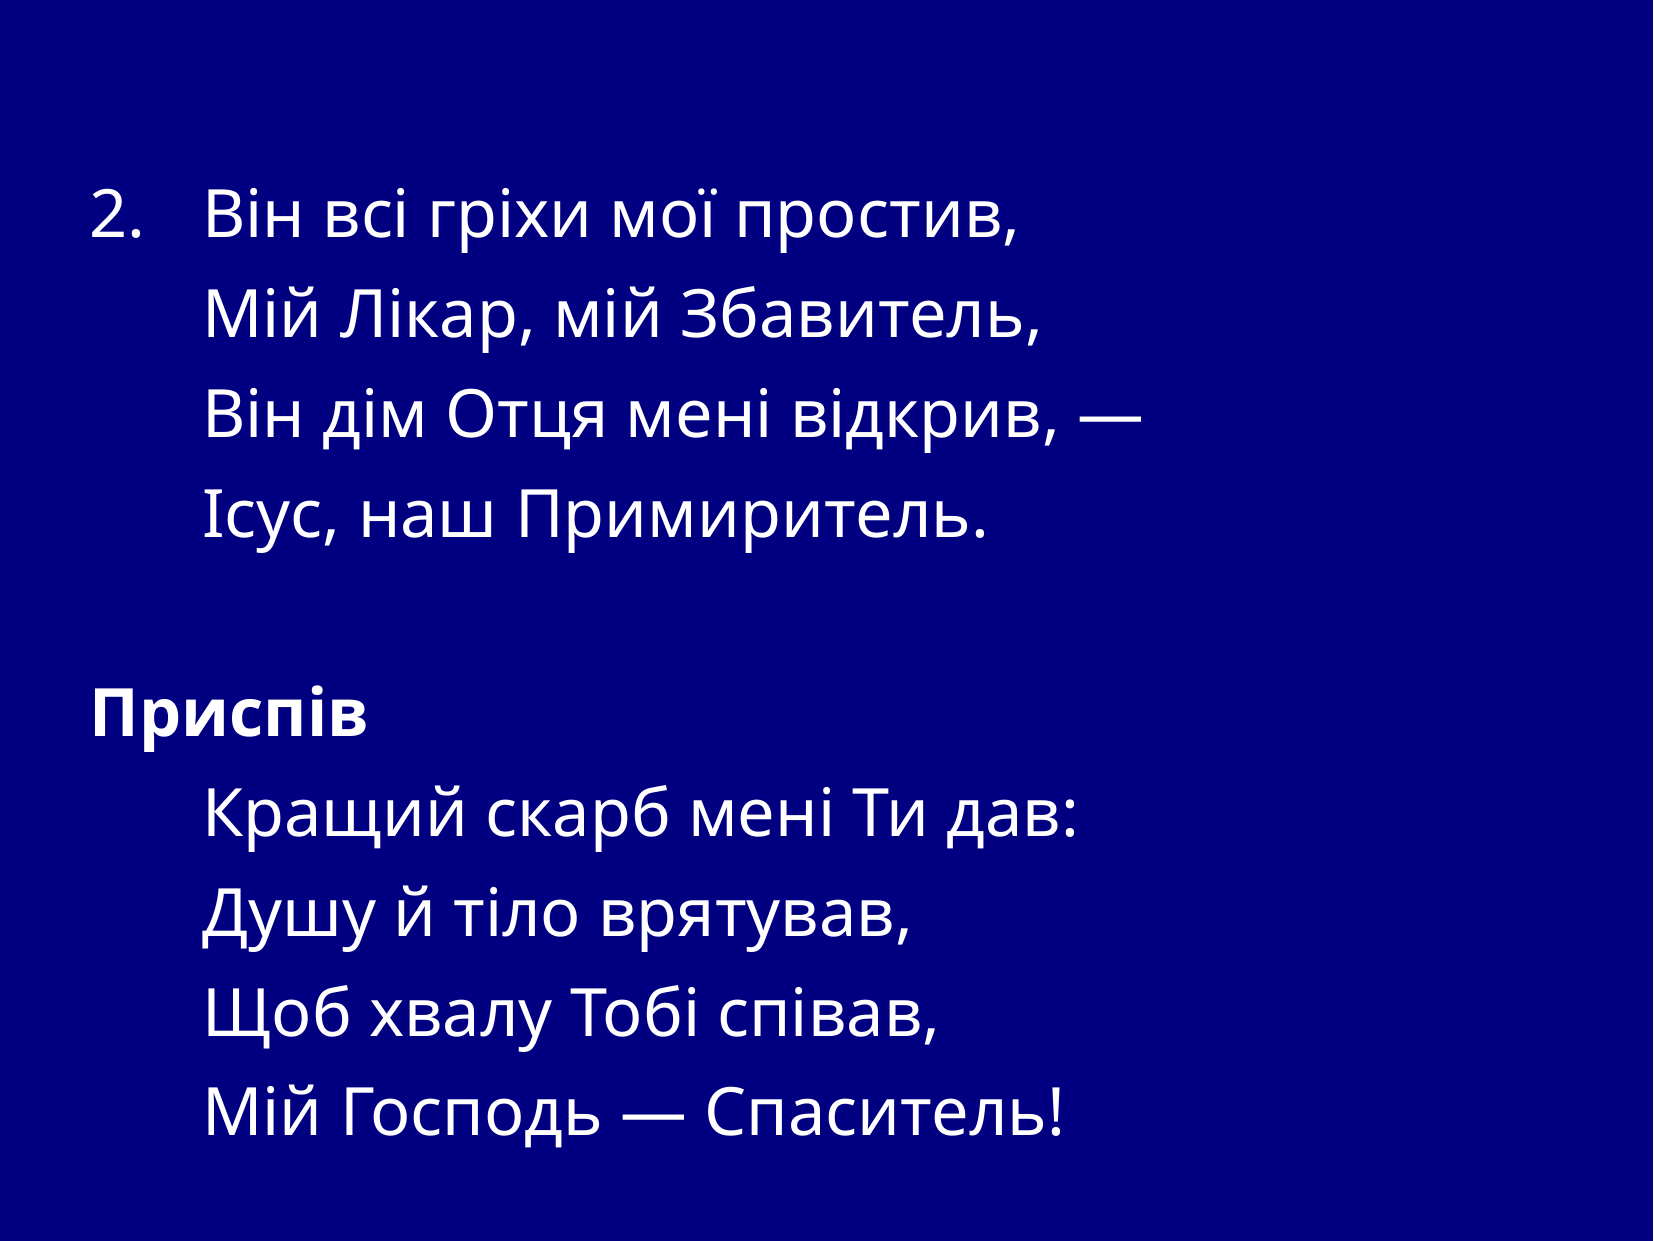

2.	Він всі гріхи мої простив,
	Мій Лікар, мій Збавитель,
	Він дім Отця мені відкрив, ―
	Ісус, наш Примиритель.
Приспів
	Кращий скарб мені Ти дав:
	Душу й тіло врятував,
	Щоб хвалу Тобі співав,
	Мій Господь ― Спаситель!